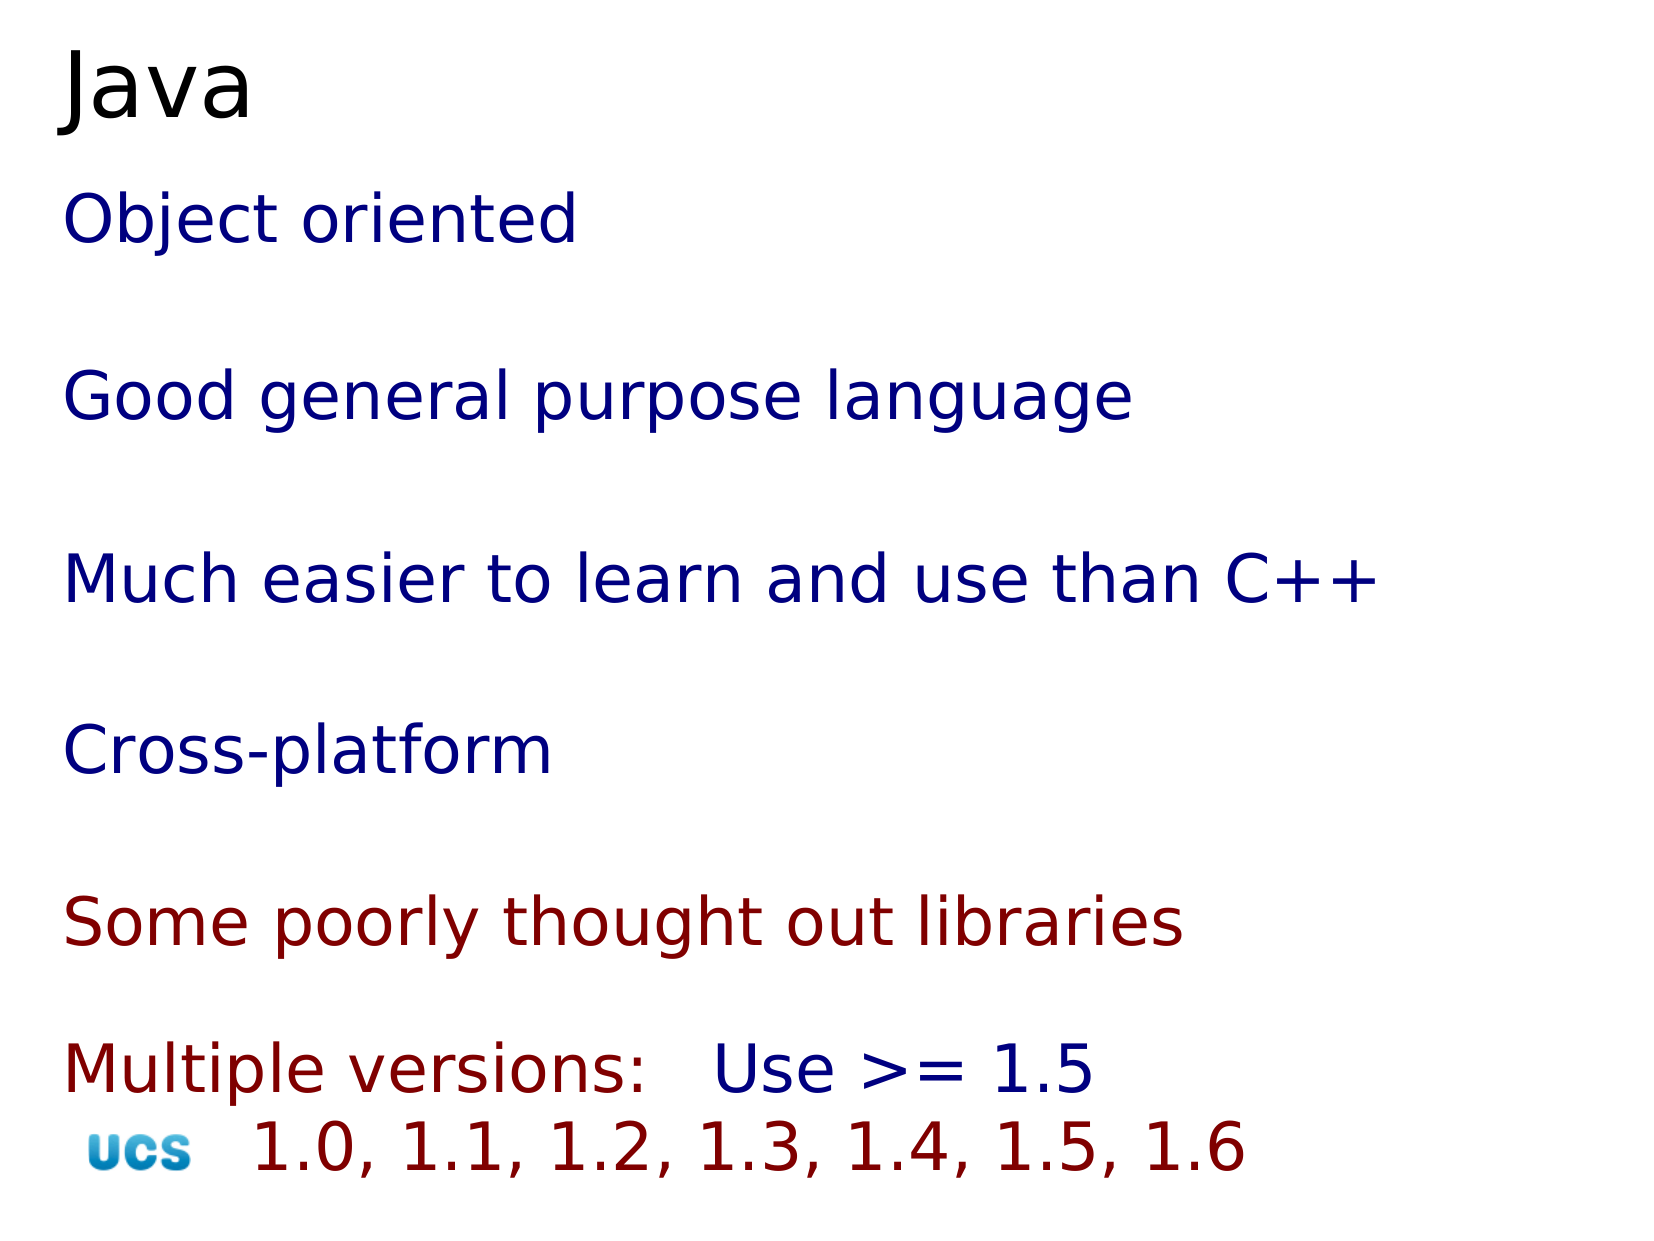

Java
Object oriented
Good general purpose language
Much easier to learn and use than C++
Cross-platform
Some poorly thought out libraries
Multiple versions:	Use >= 1.5
	1.0, 1.1, 1.2, 1.3, 1.4, 1.5, 1.6